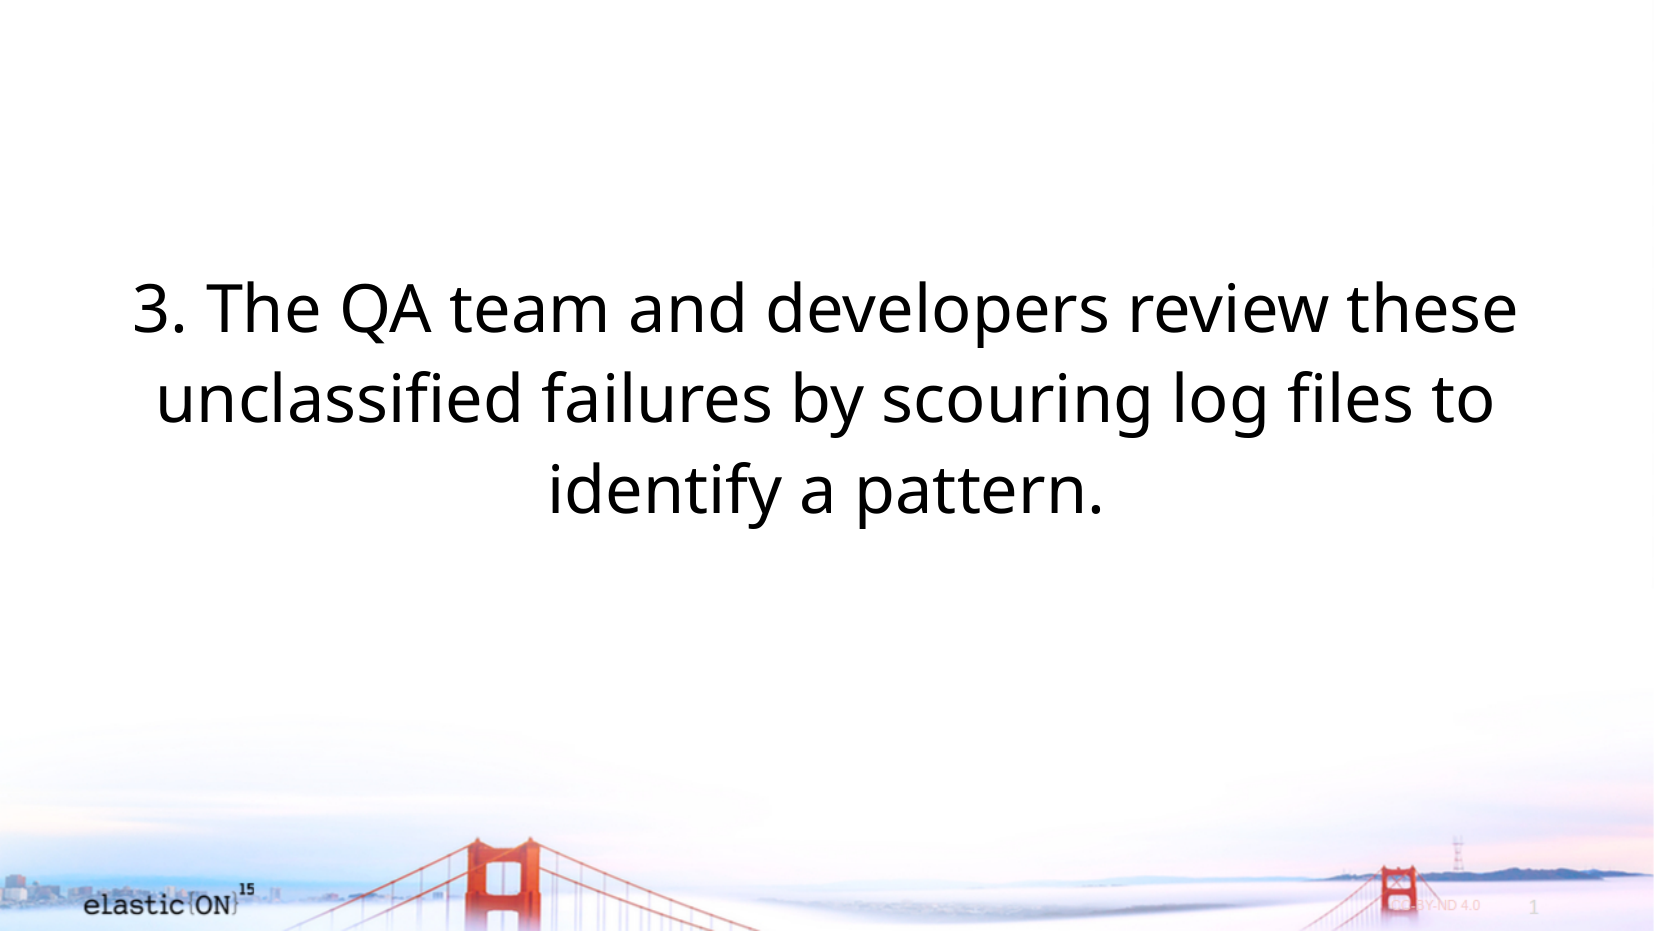

# 3. The QA team and developers review these unclassified failures by scouring log files to identify a pattern.